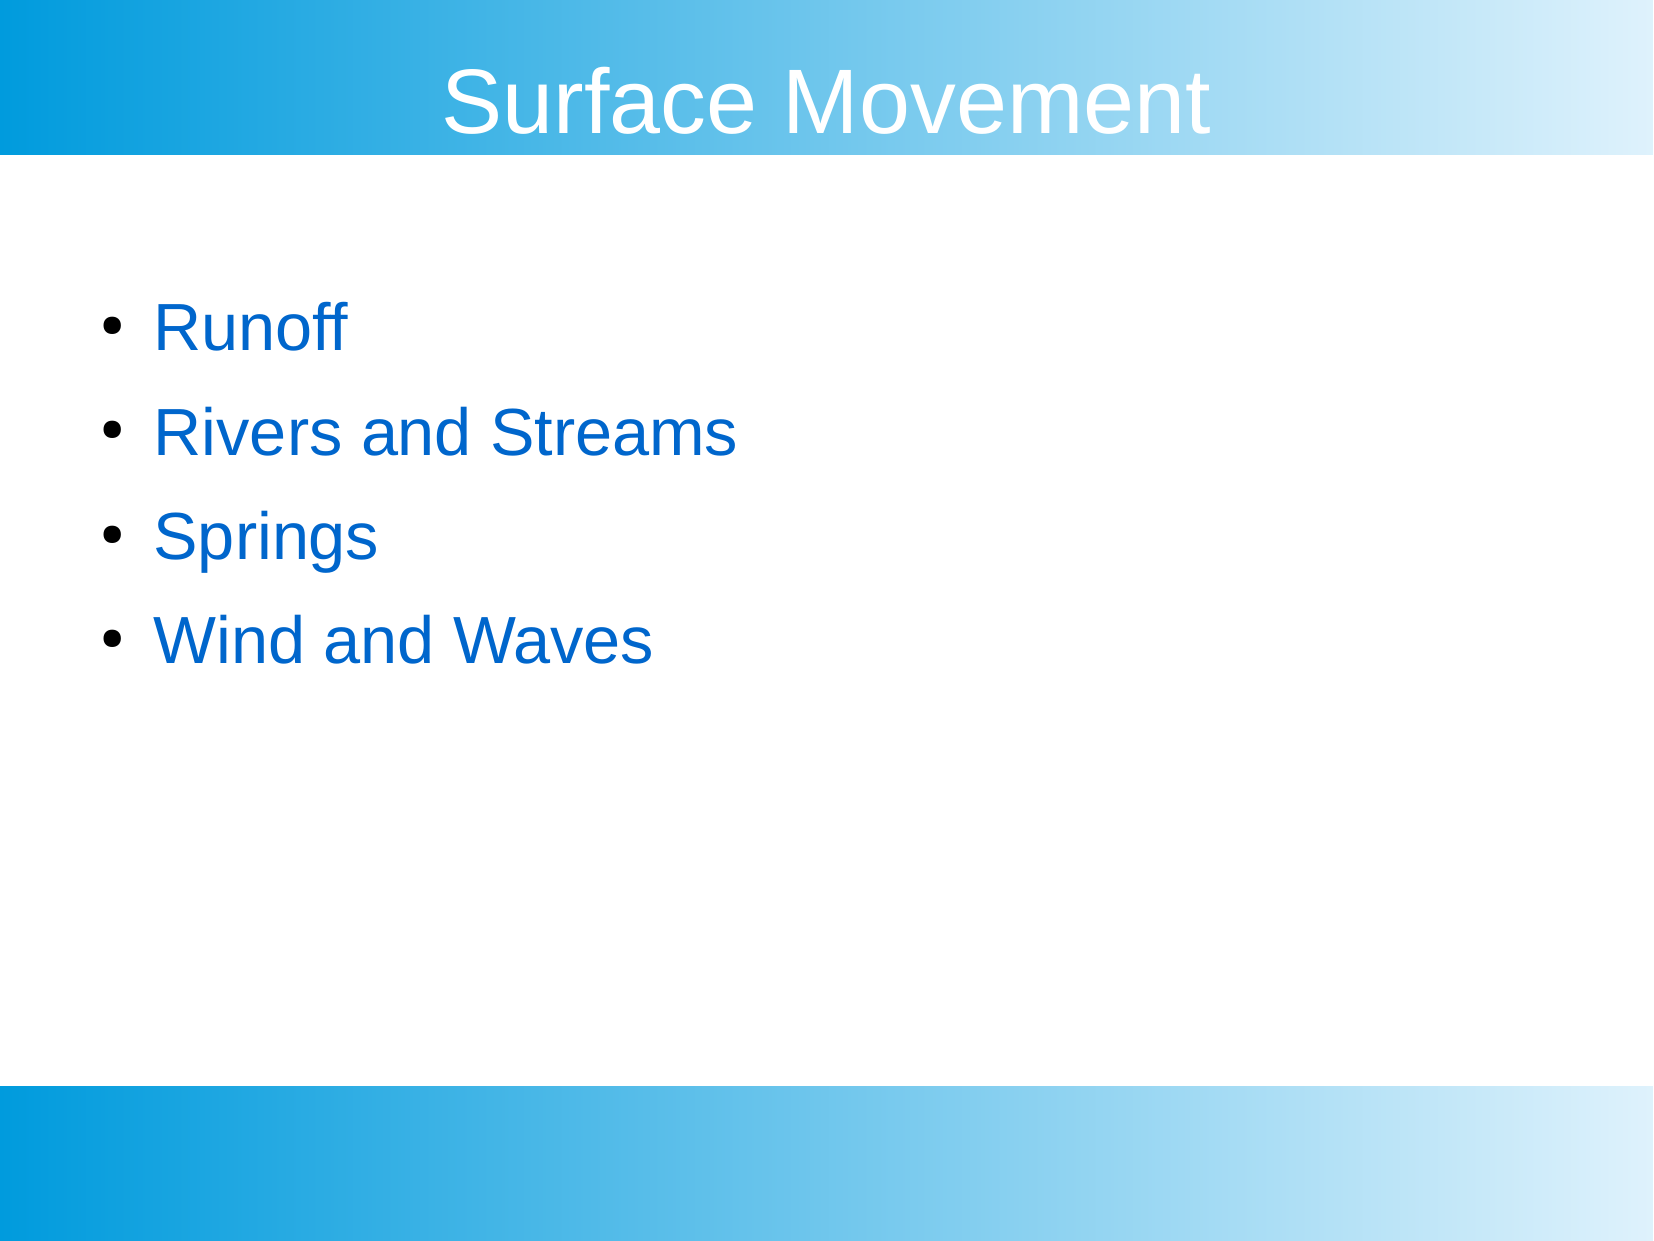

# Surface Movement
Runoff
Rivers and Streams
Springs
Wind and Waves